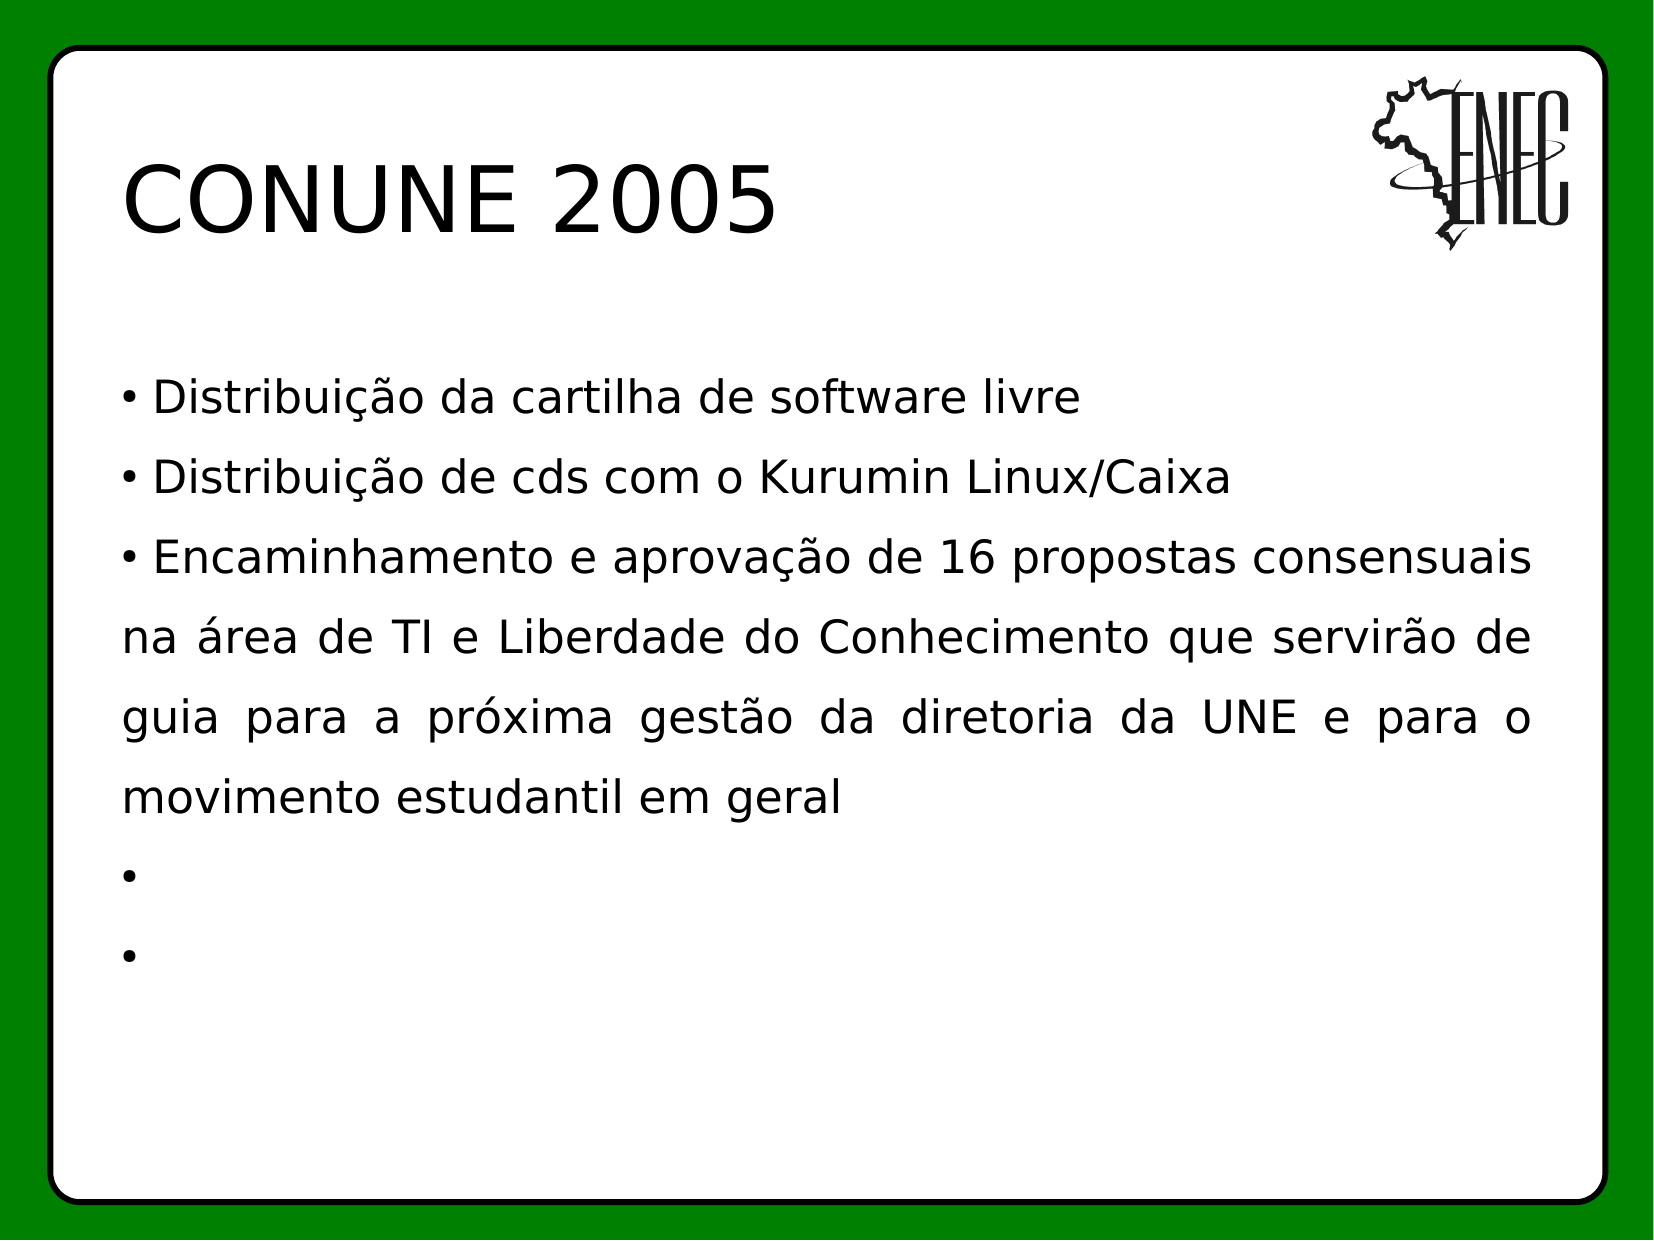

# CONUNE 2005
 Distribuição da cartilha de software livre
 Distribuição de cds com o Kurumin Linux/Caixa
 Encaminhamento e aprovação de 16 propostas consensuais na área de TI e Liberdade do Conhecimento que servirão de guia para a próxima gestão da diretoria da UNE e para o movimento estudantil em geral